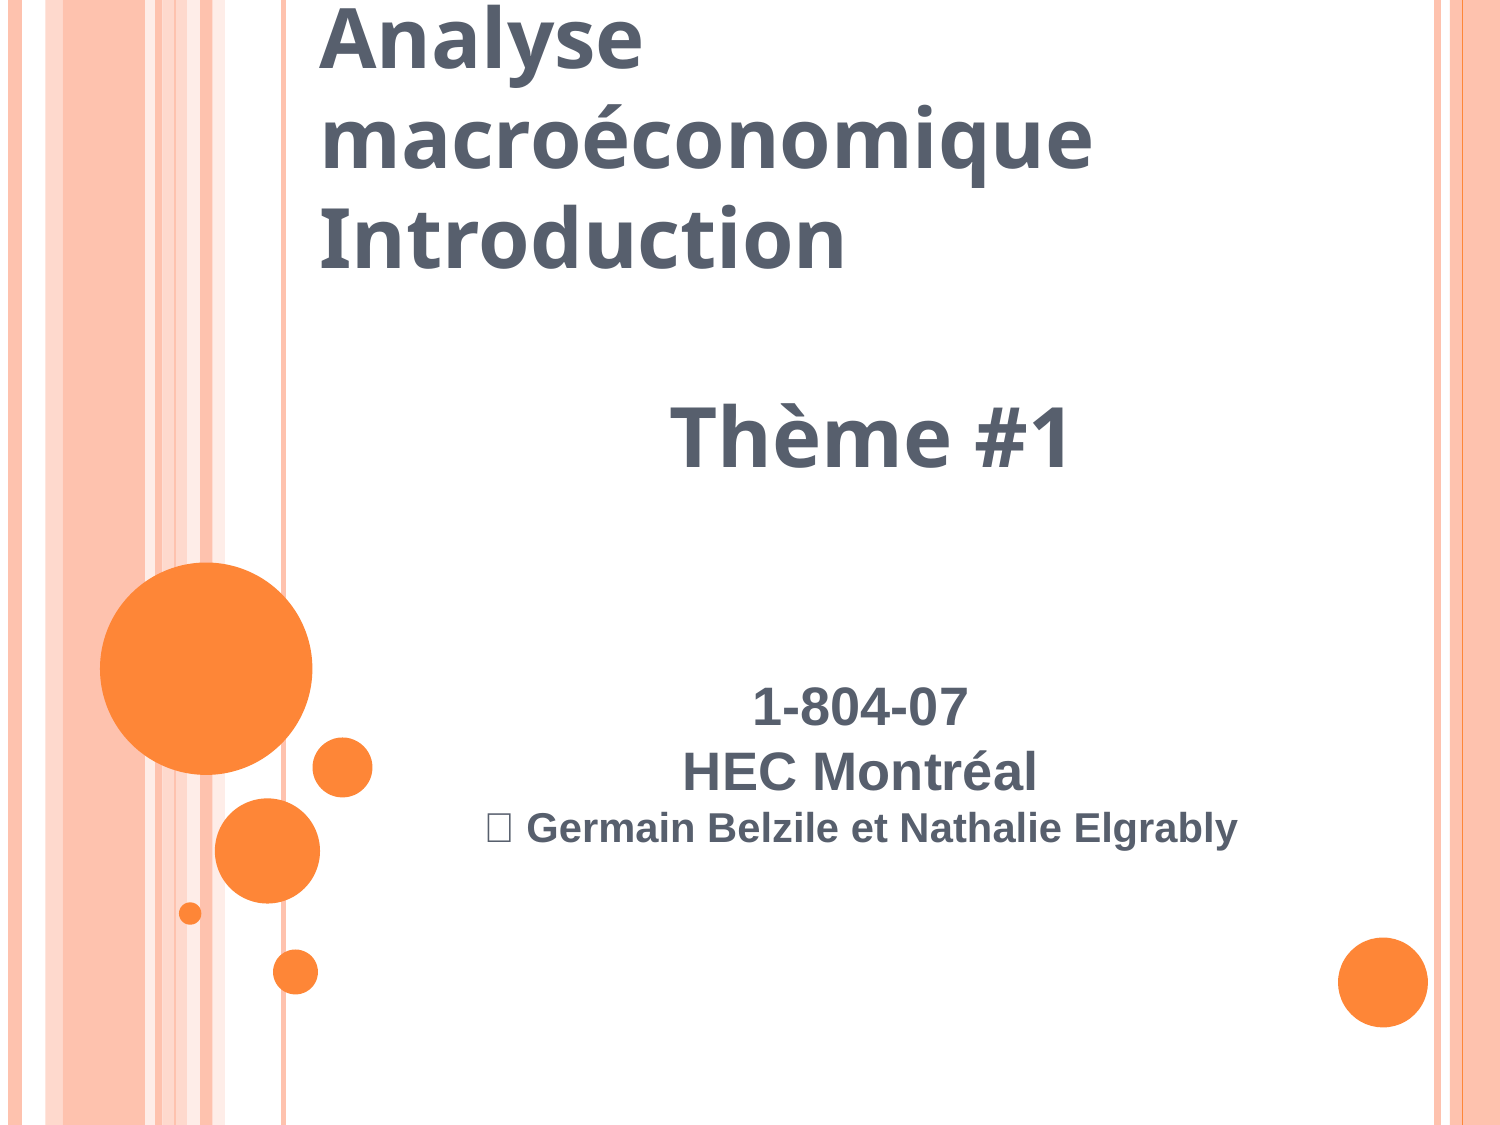

Analyse macroéconomique
Introduction
Thème #1
1-804-07
HEC Montréal
 Germain Belzile et Nathalie Elgrably